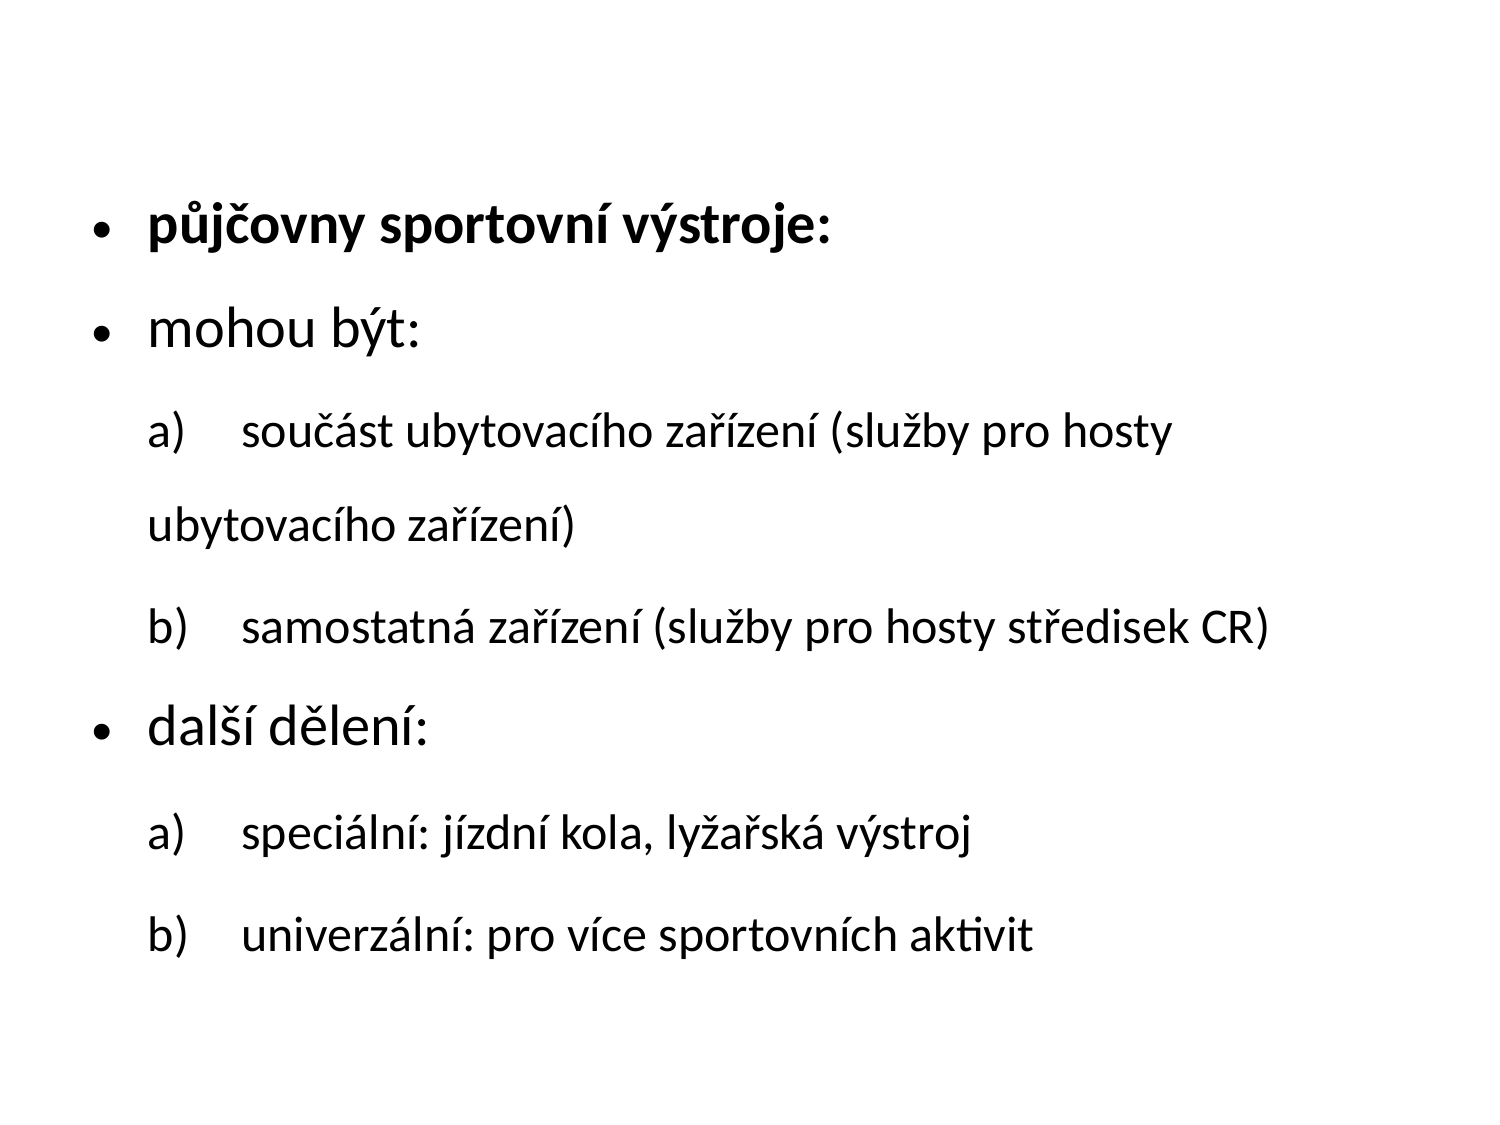

# půjčovny sportovní výstroje:
mohou být:
	a)	součást ubytovacího zařízení (služby pro hosty 	ubytovacího zařízení)
	b)	samostatná zařízení (služby pro hosty středisek CR)
další dělení:
	a)	speciální: jízdní kola, lyžařská výstroj
	b)	univerzální: pro více sportovních aktivit